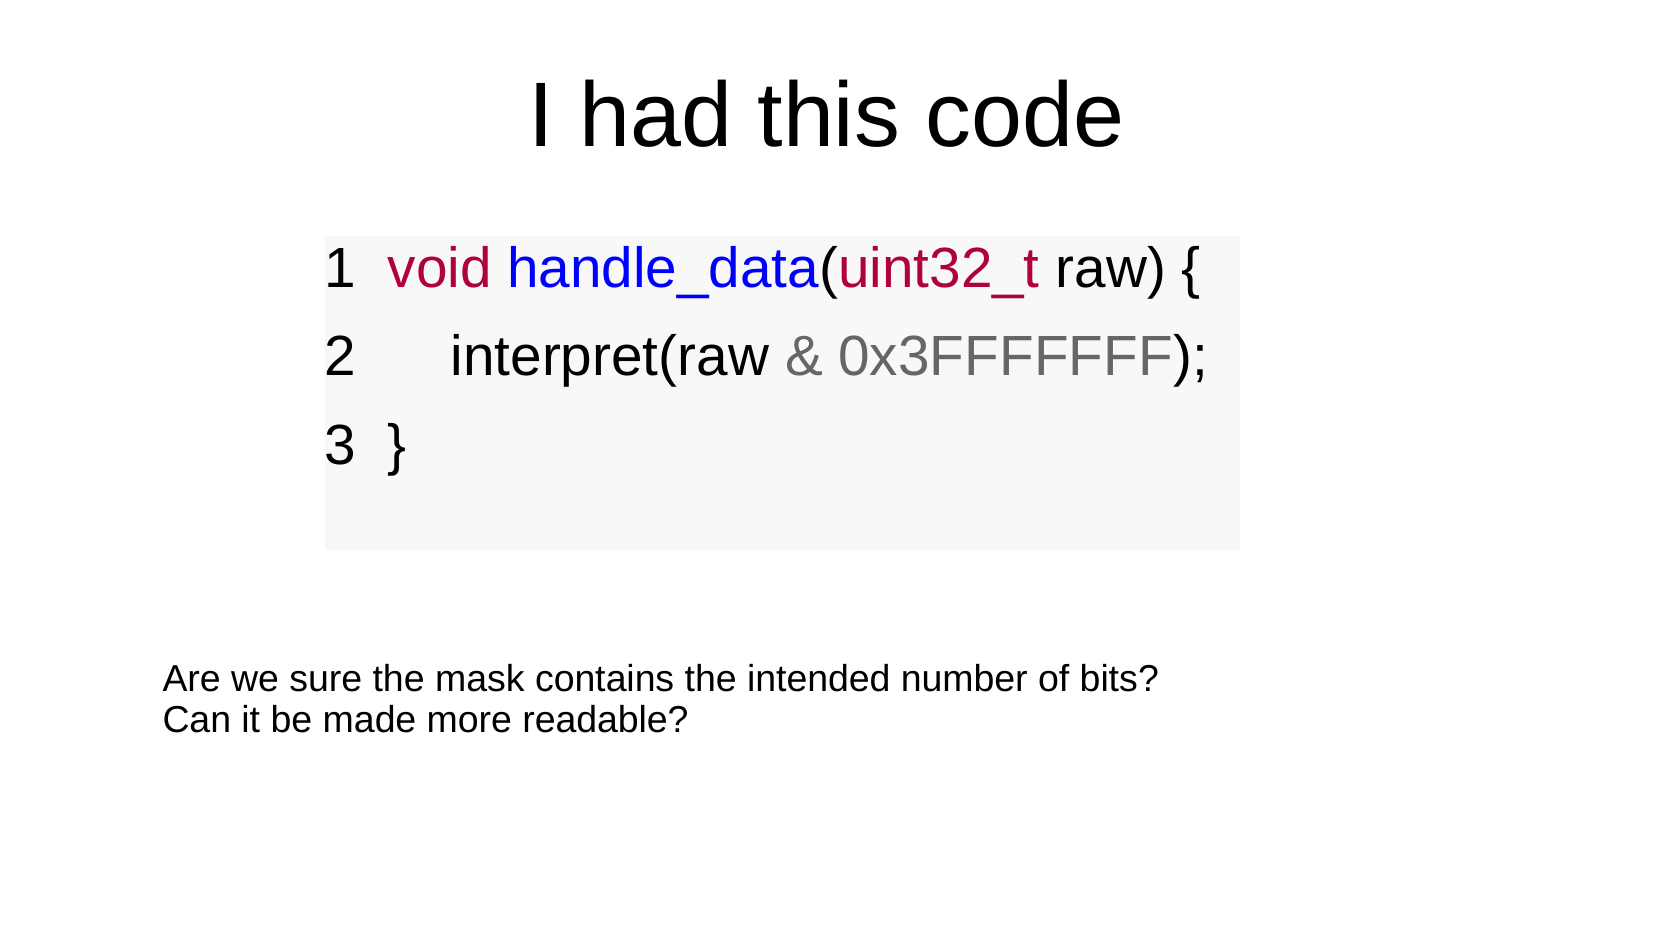

# I had this code
1 void handle_data(uint32_t raw) {
2 interpret(raw & 0x3FFFFFFF);
3 }
Are we sure the mask contains the intended number of bits?
Can it be made more readable?